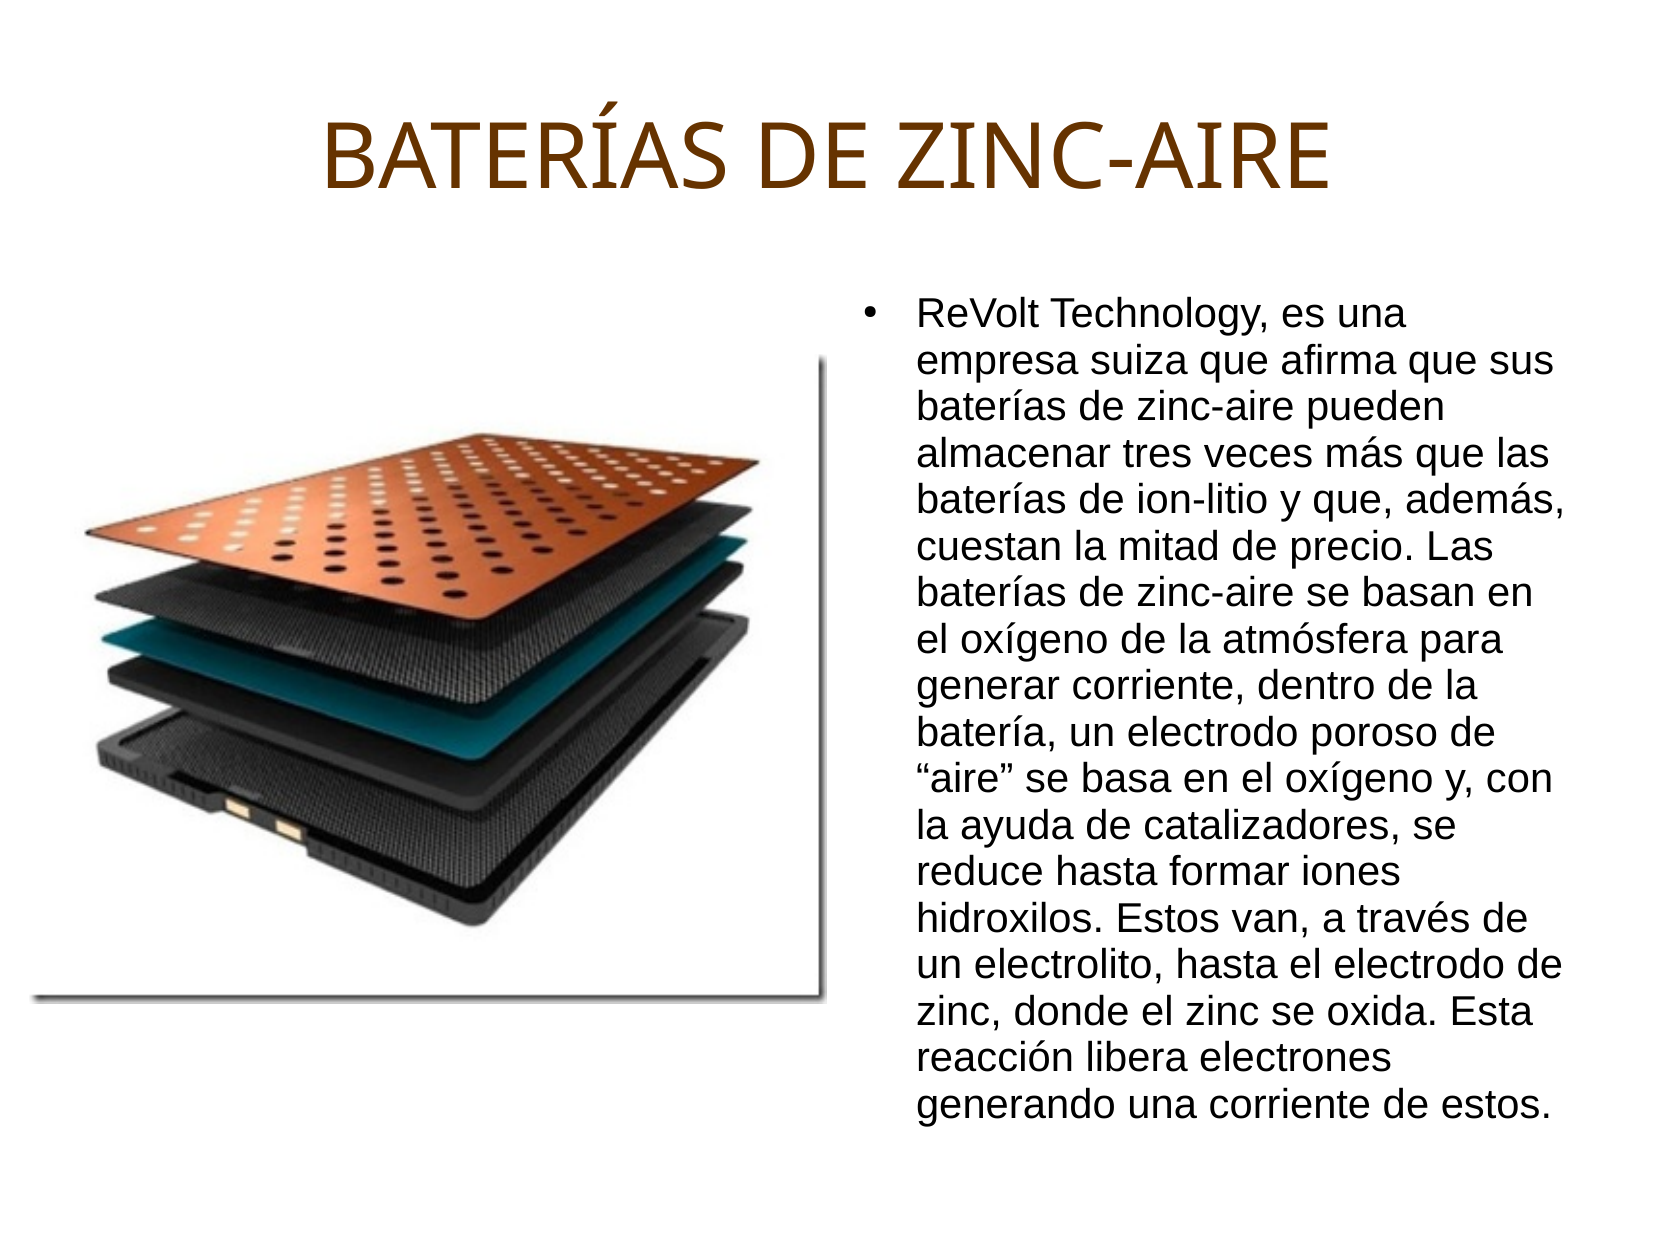

# BATERÍAS DE ZINC-AIRE
ReVolt Technology, es una empresa suiza que afirma que sus baterías de zinc-aire pueden almacenar tres veces más que las baterías de ion-litio y que, además, cuestan la mitad de precio. Las baterías de zinc-aire se basan en el oxígeno de la atmósfera para generar corriente, dentro de la batería, un electrodo poroso de “aire” se basa en el oxígeno y, con la ayuda de catalizadores, se reduce hasta formar iones hidroxilos. Estos van, a través de un electrolito, hasta el electrodo de zinc, donde el zinc se oxida. Esta reacción libera electrones generando una corriente de estos.